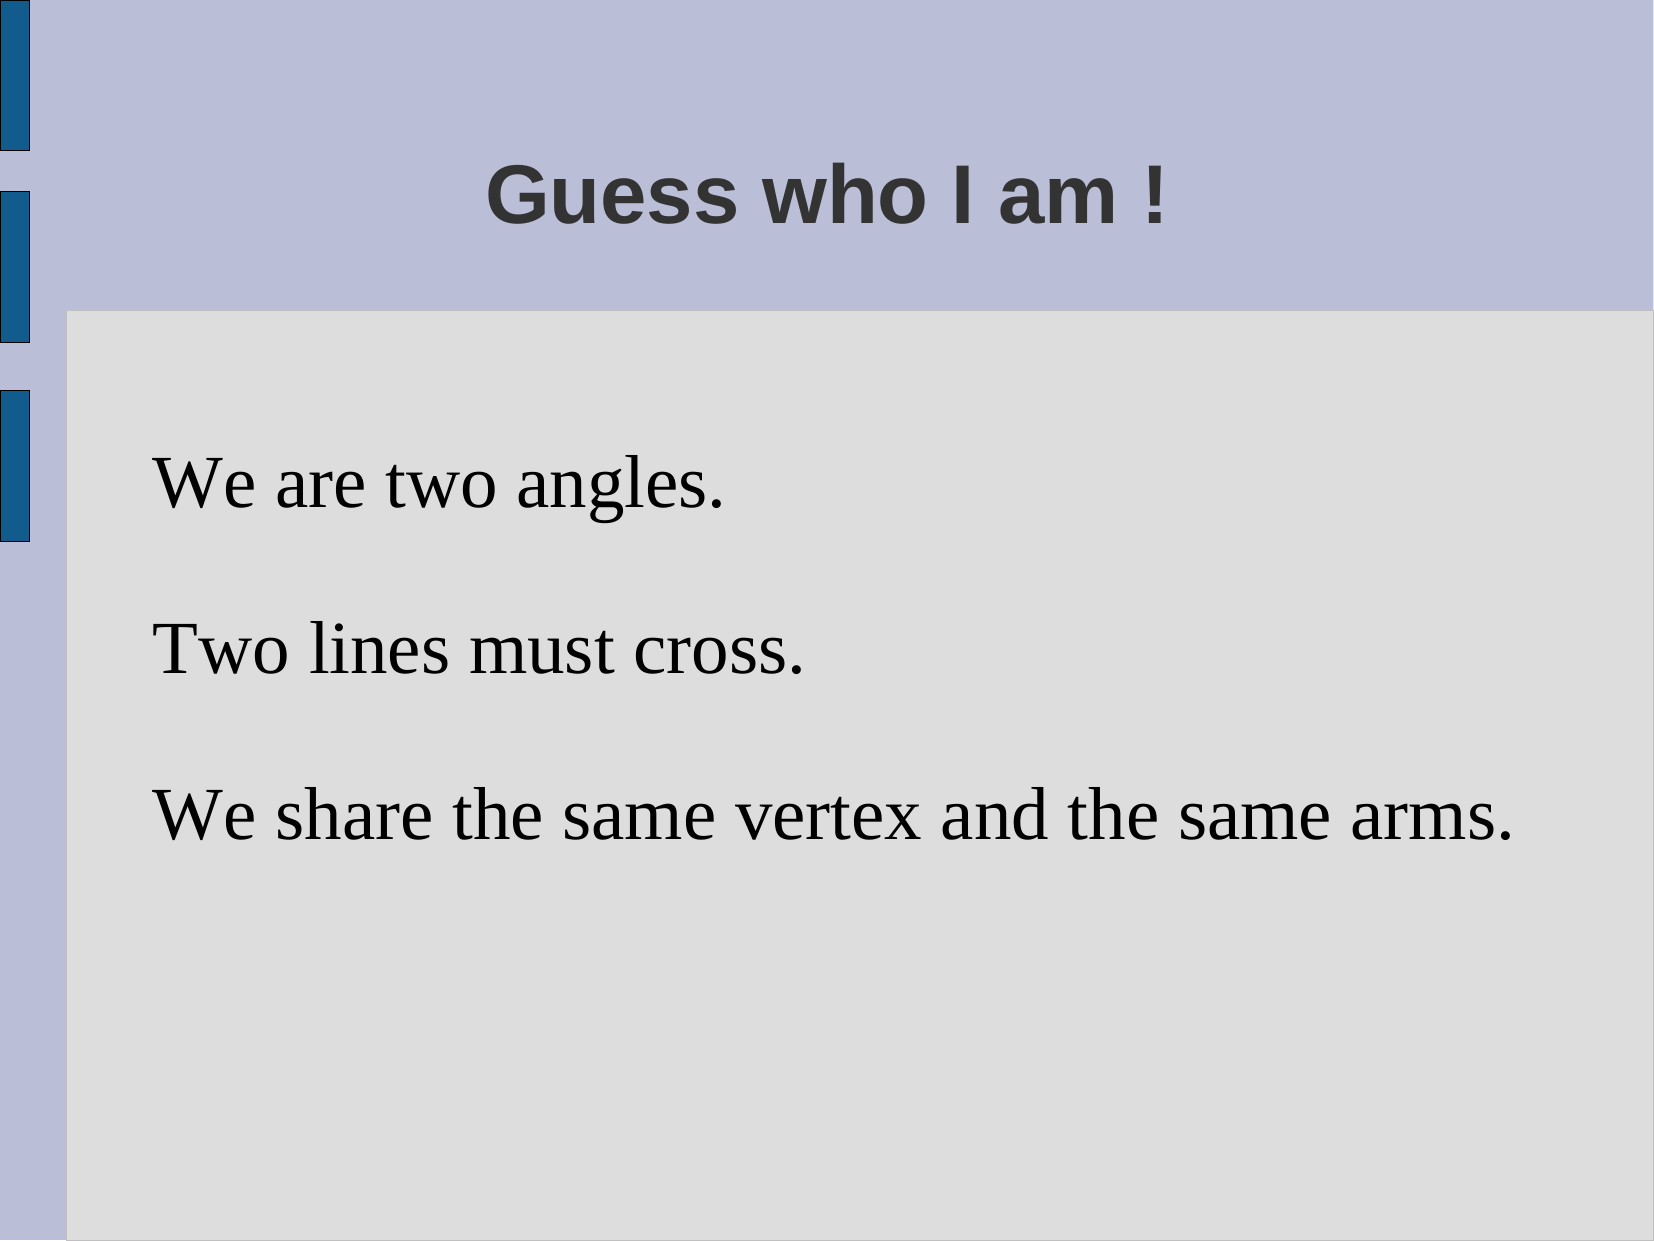

# Guess who I am !
We are two angles.
Two lines must cross.
We share the same vertex and the same arms.